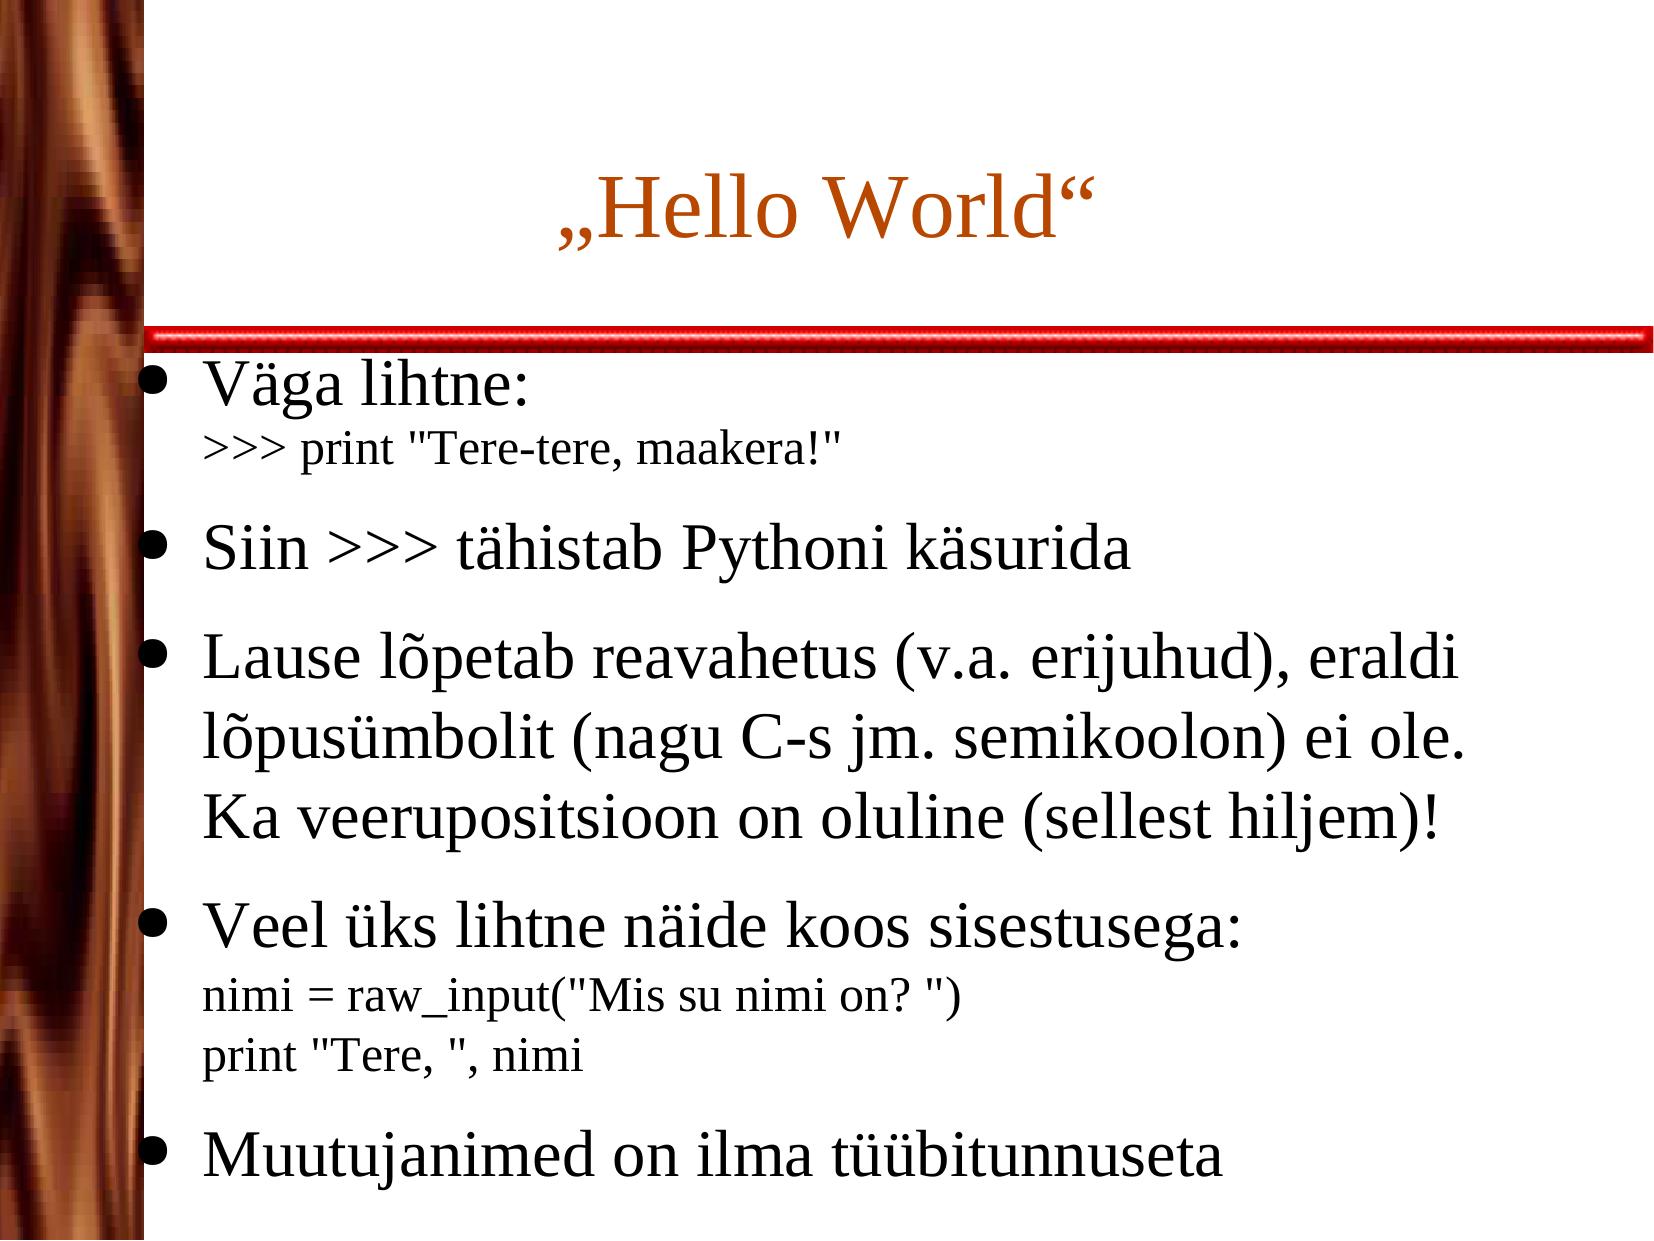

# „Hello World“
Väga lihtne:
>>> print "Tere-tere, maakera!"
Siin >>> tähistab Pythoni käsurida
Lause lõpetab reavahetus (v.a. erijuhud), eraldi lõpusümbolit (nagu C-s jm. semikoolon) ei ole. Ka veerupositsioon on oluline (sellest hiljem)!
Veel üks lihtne näide koos sisestusega:
nimi = raw_input("Mis su nimi on? ")
print "Tere, ", nimi
Muutujanimed on ilma tüübitunnuseta